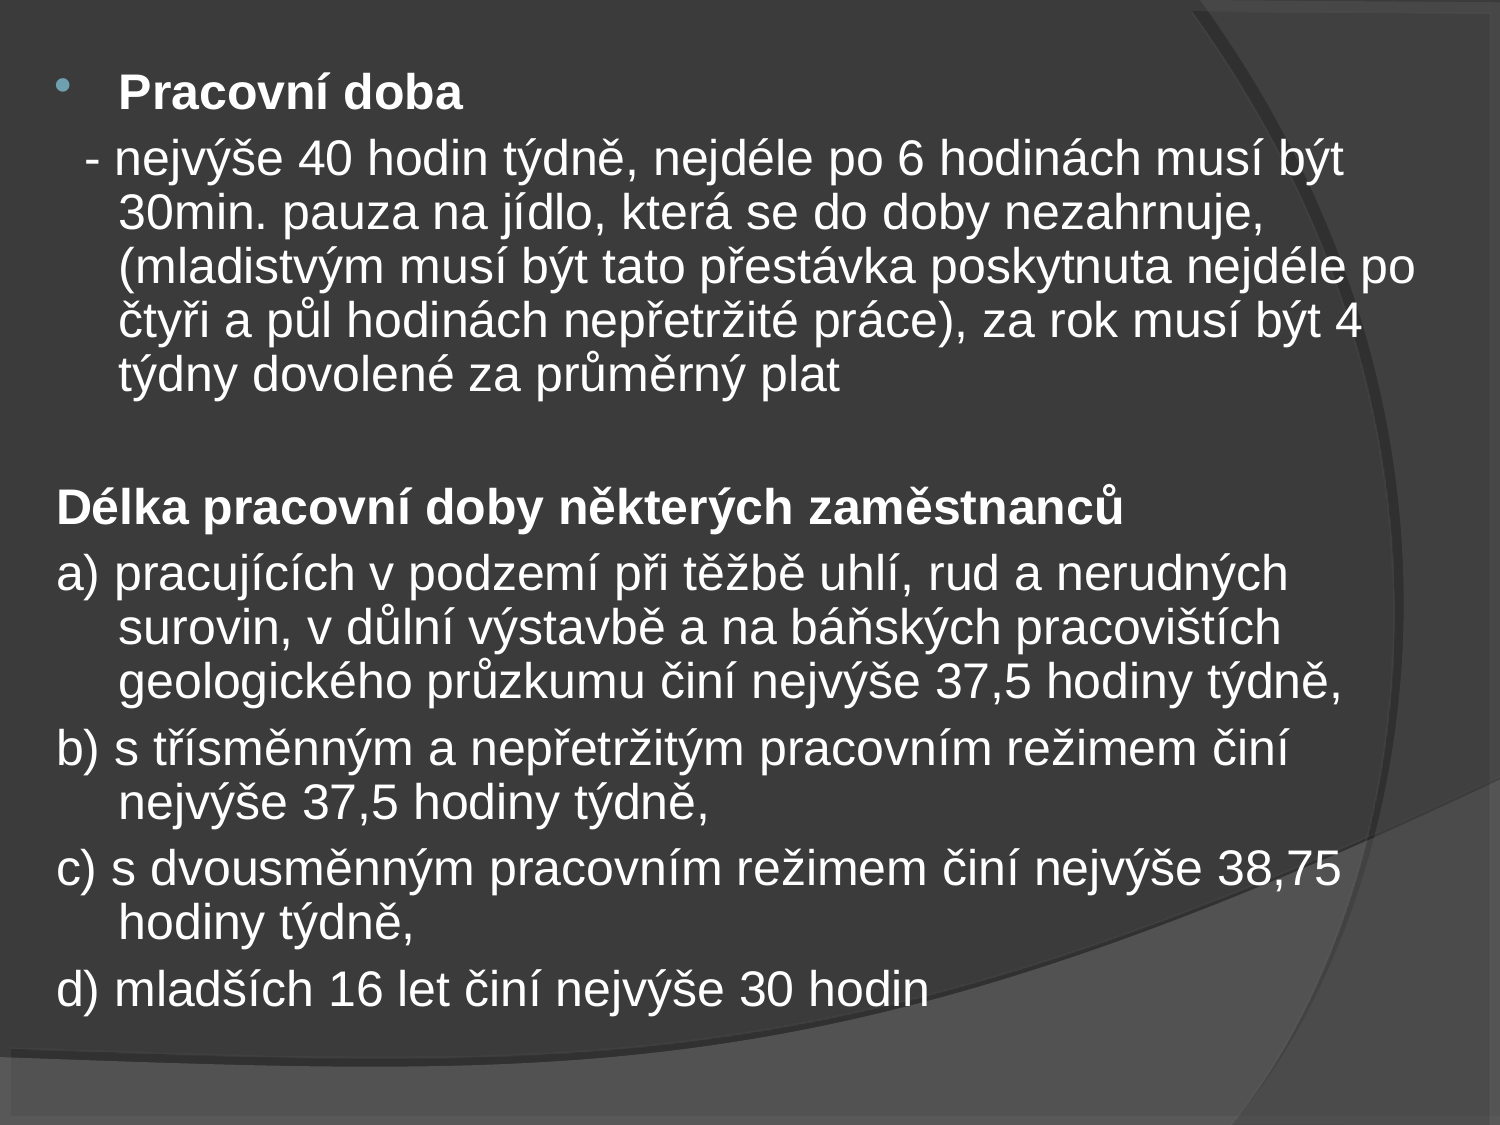

# Pracovní doba
 - nejvýše 40 hodin týdně, nejdéle po 6 hodinách musí být 30min. pauza na jídlo, která se do doby nezahrnuje, (mladistvým musí být tato přestávka poskytnuta nejdéle po čtyři a půl hodinách nepřetržité práce), za rok musí být 4 týdny dovolené za průměrný plat
Délka pracovní doby některých zaměstnanců
a) pracujících v podzemí při těžbě uhlí, rud a nerudných surovin, v důlní výstavbě a na báňských pracovištích geologického průzkumu činí nejvýše 37,5 hodiny týdně,
b) s třísměnným a nepřetržitým pracovním režimem činí nejvýše 37,5 hodiny týdně,
c) s dvousměnným pracovním režimem činí nejvýše 38,75 hodiny týdně,
d) mladších 16 let činí nejvýše 30 hodin